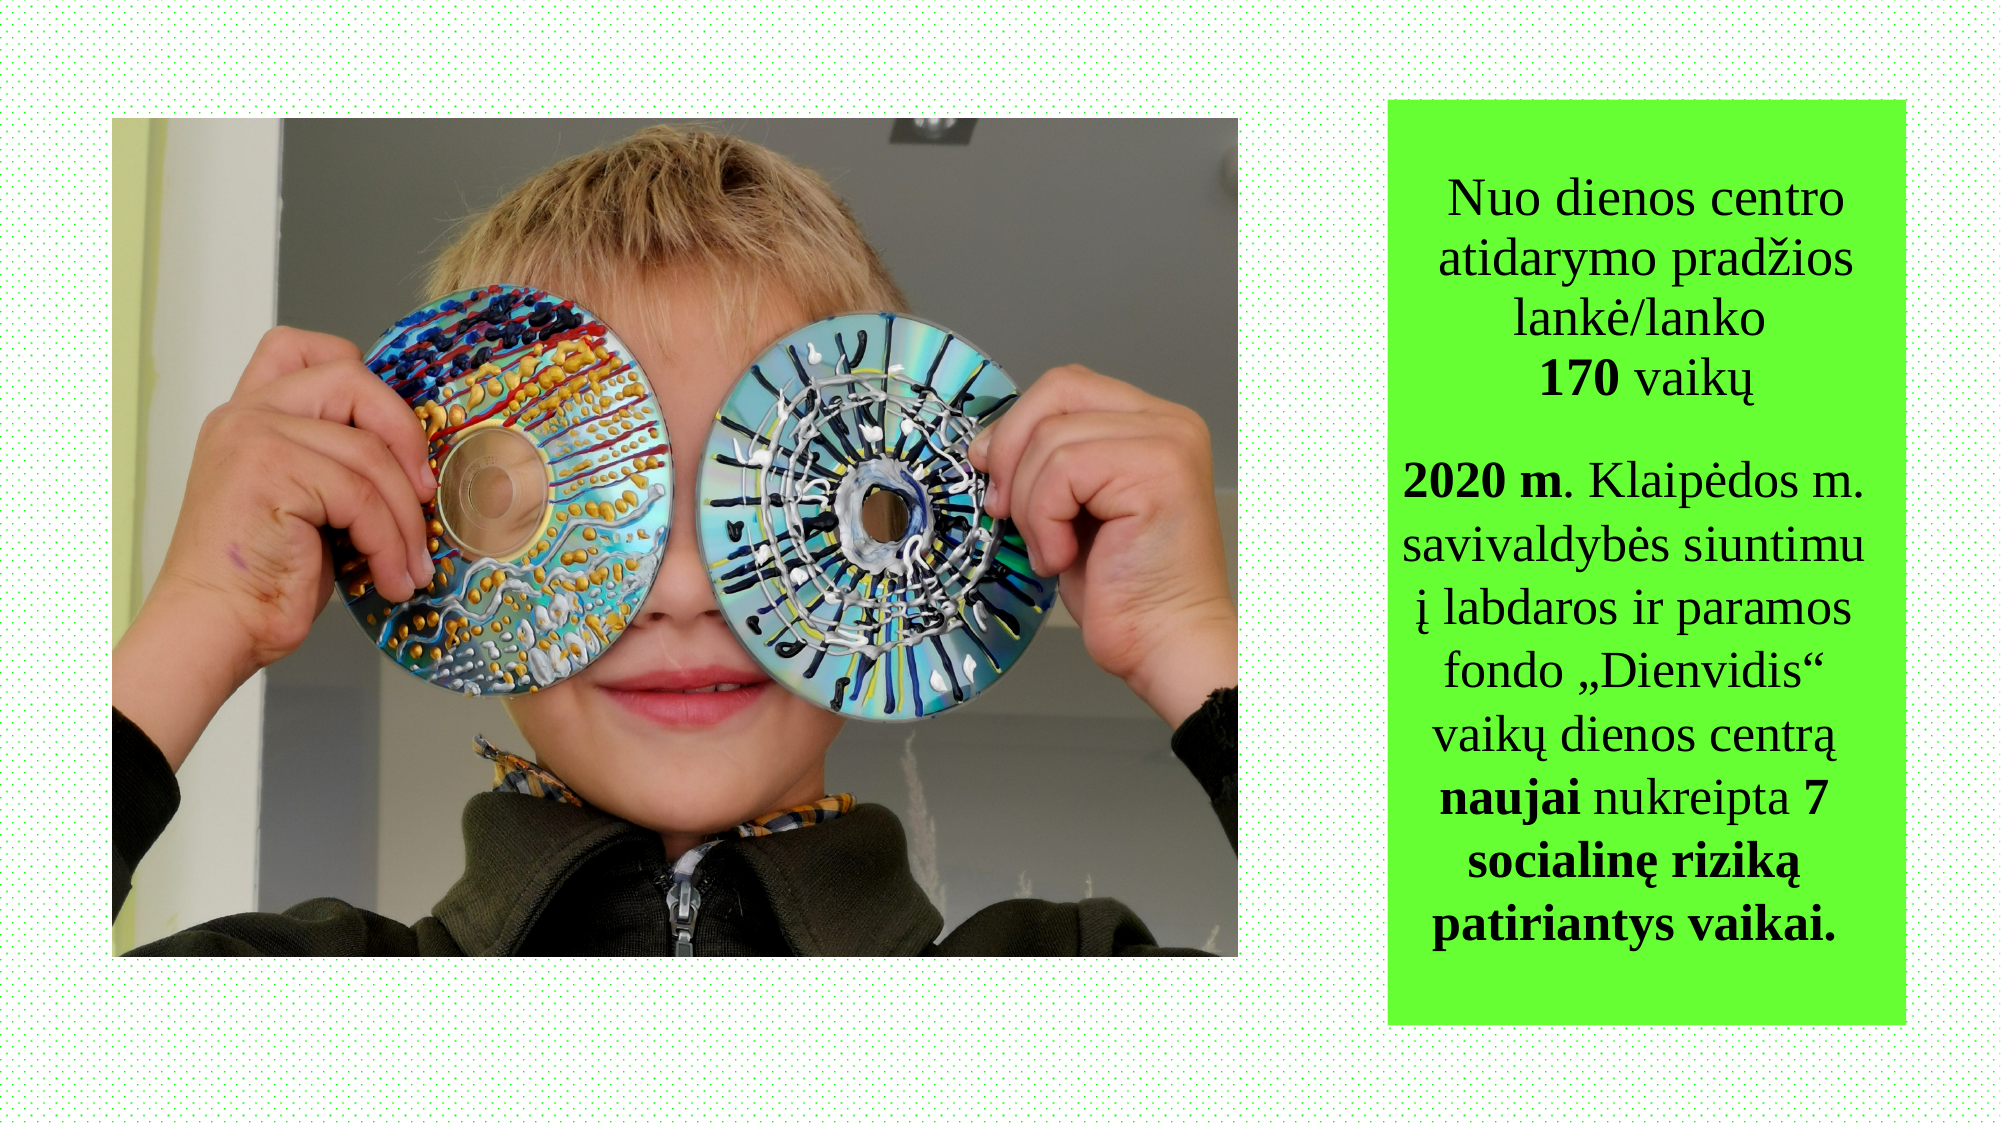

# Nuo dienos centro atidarymo pradžios lankė/lanko 170 vaikų
2020 m. Klaipėdos m. savivaldybės siuntimu į labdaros ir paramos fondo „Dienvidis“ vaikų dienos centrą naujai nukreipta 7 socialinę riziką patiriantys vaikai.